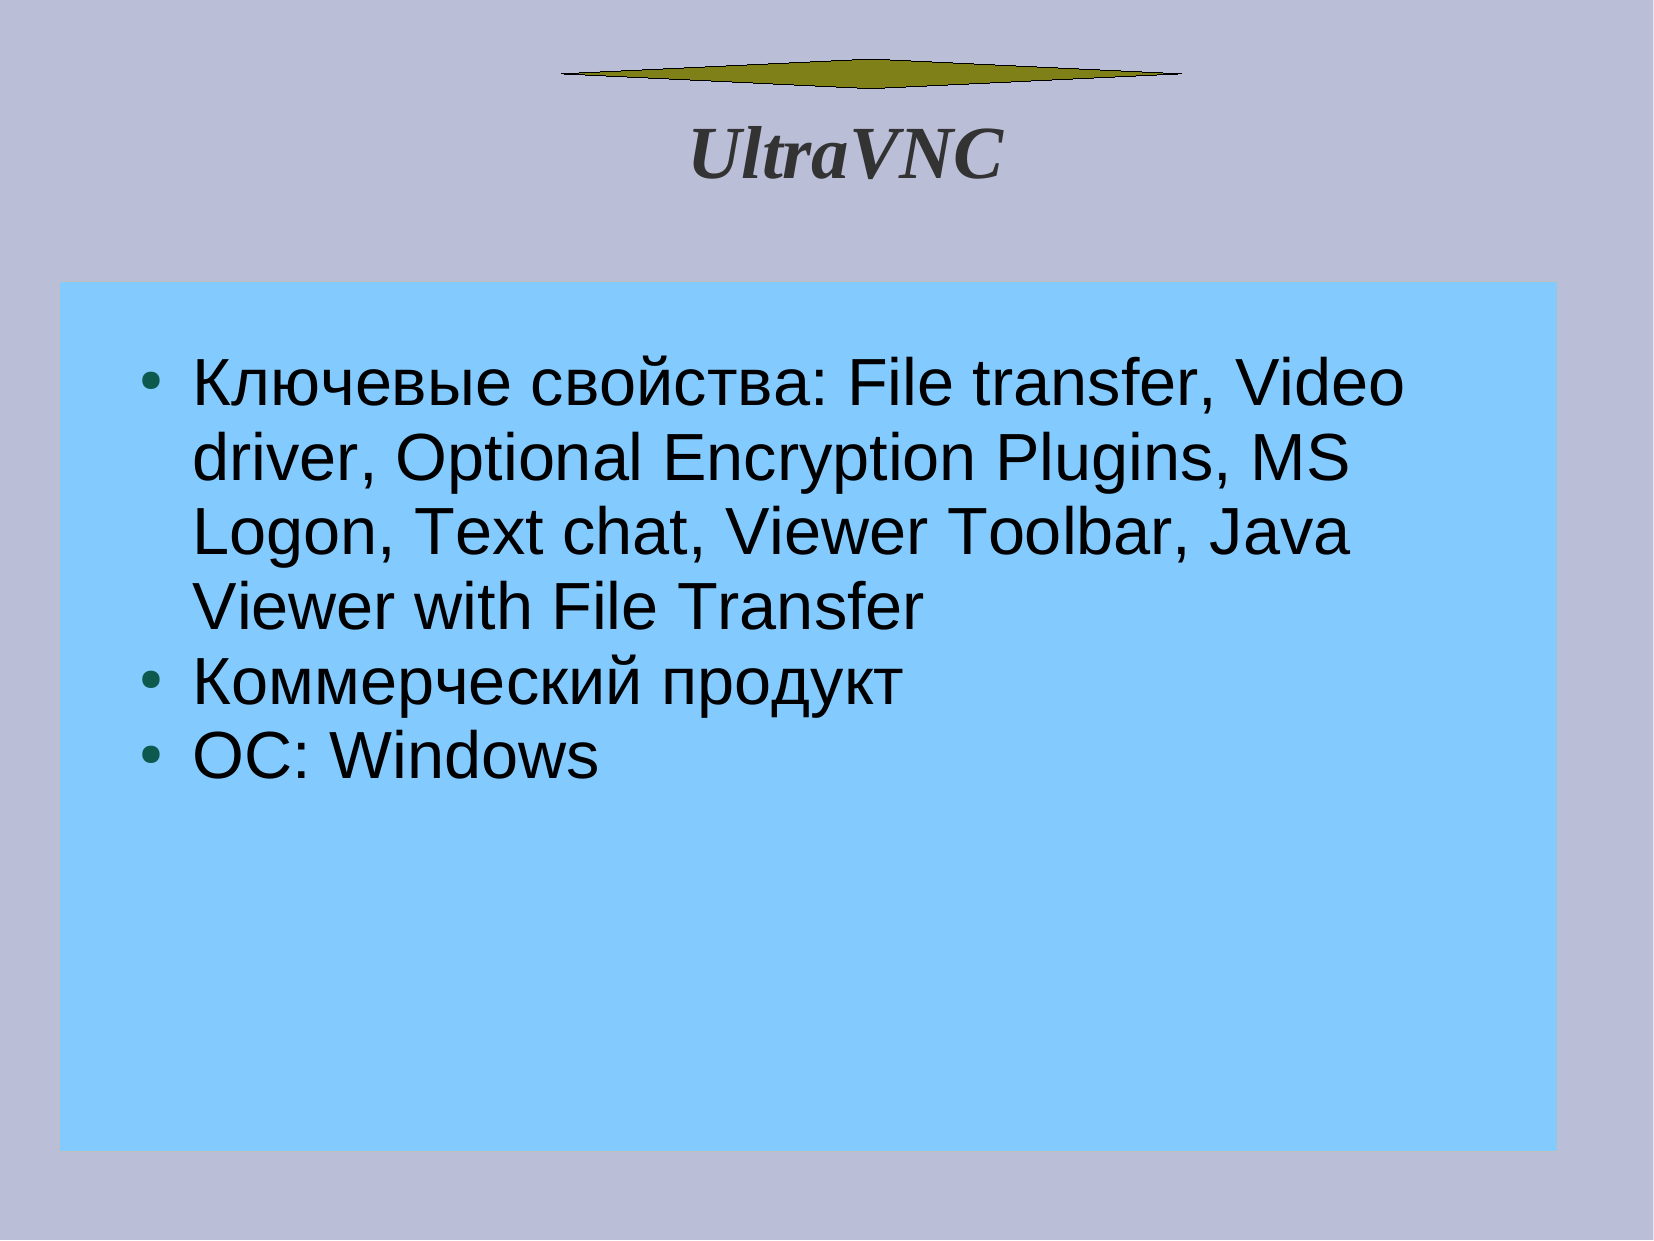

# UltraVNC
Ключевые свойства: File transfer, Video driver, Optional Encryption Plugins, MS Logon, Text chat, Viewer Toolbar, Java Viewer with File Transfer
Коммерческий продукт
OC: Windows